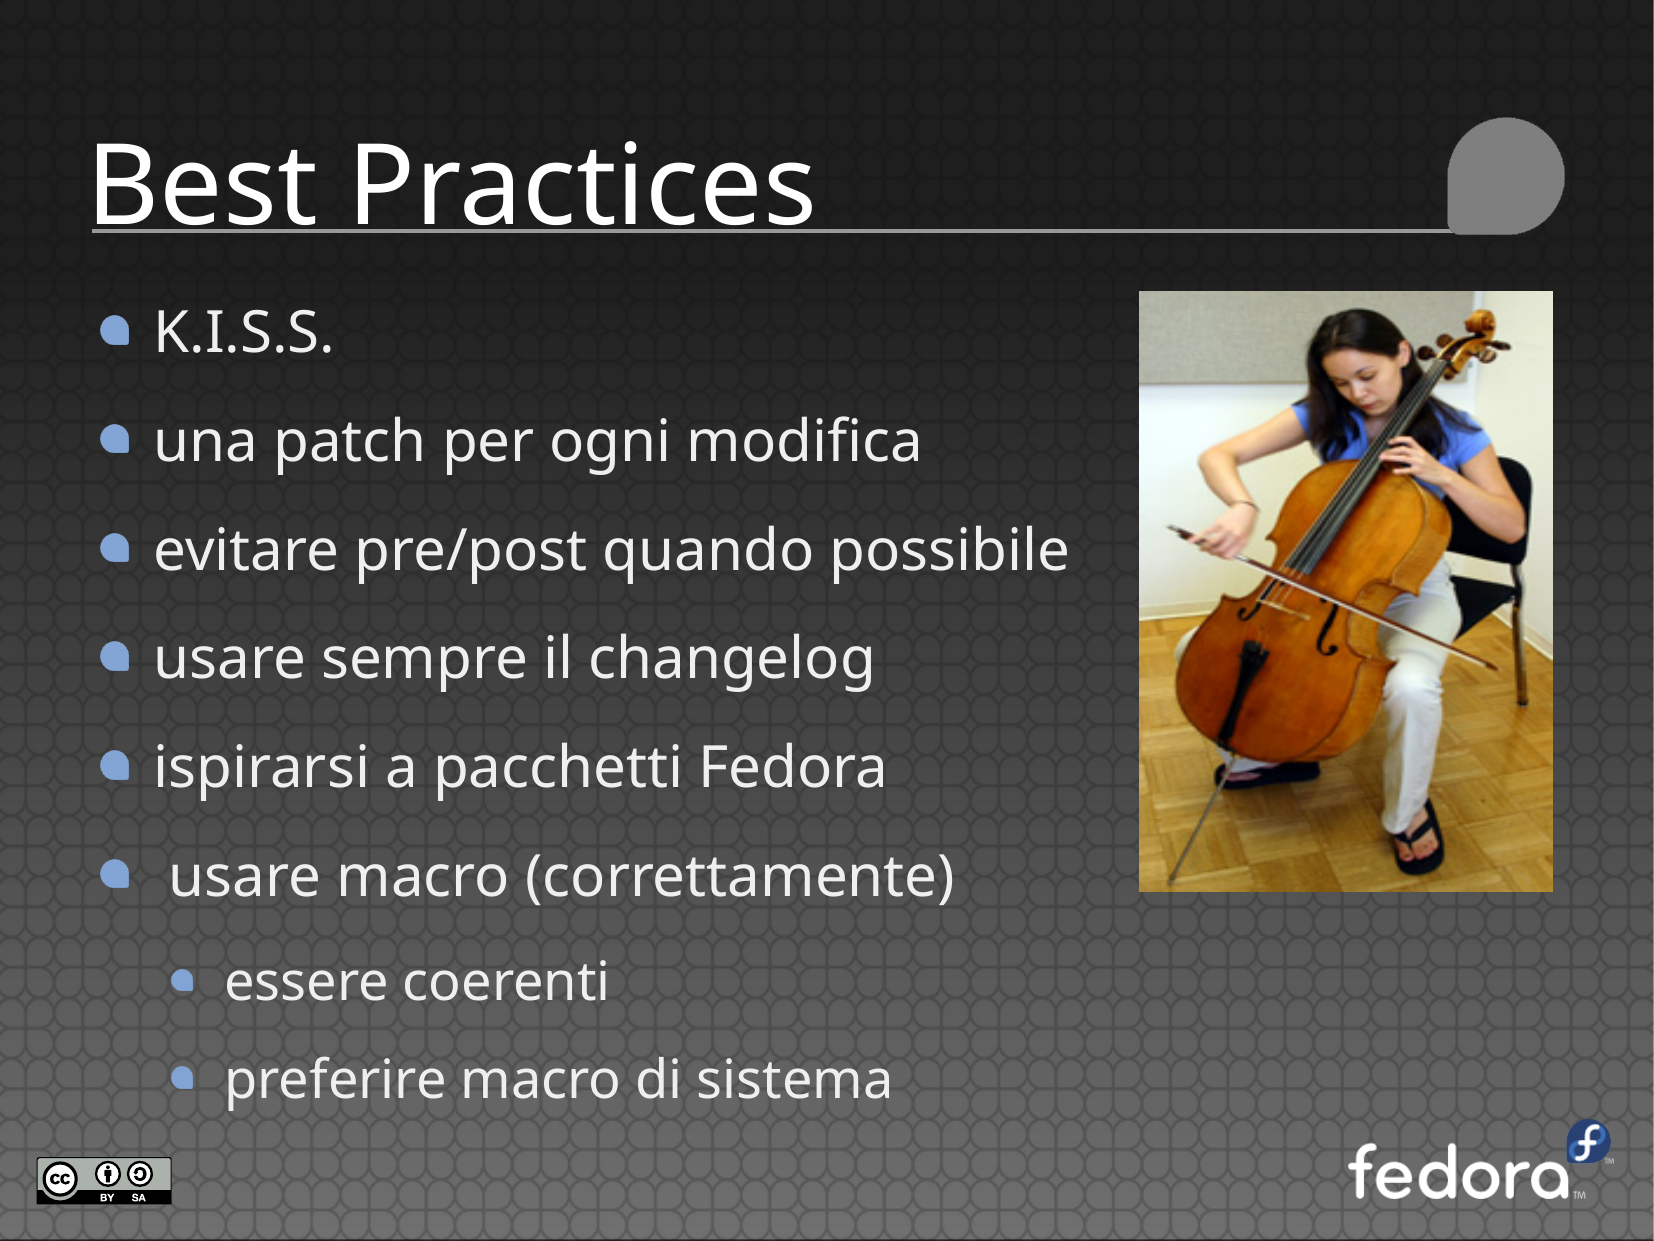

# Best Practices
K.I.S.S.
una patch per ogni modifica
evitare pre/post quando possibile
usare sempre il changelog
ispirarsi a pacchetti Fedora
 usare macro (correttamente)
essere coerenti
preferire macro di sistema